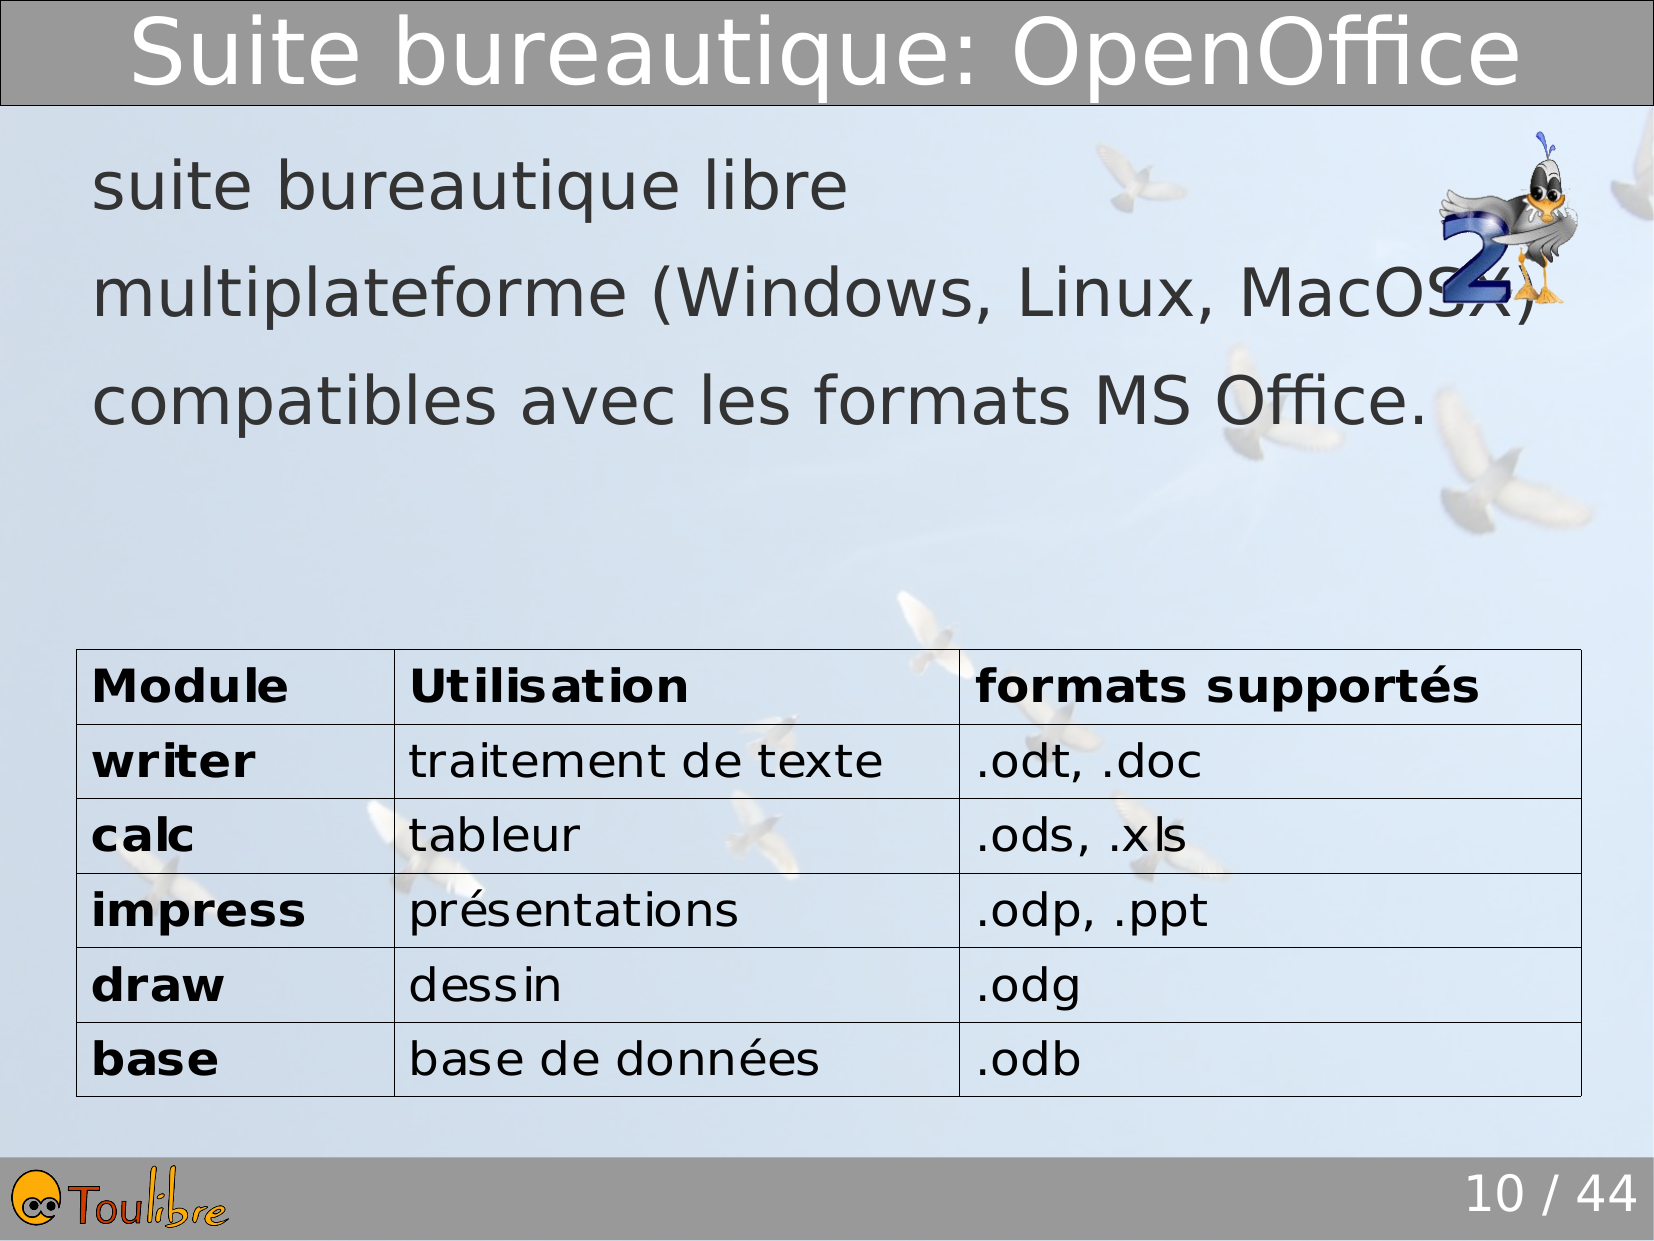

# Suite bureautique: OpenOffice
suite bureautique libre
multiplateforme (Windows, Linux, MacOSX)
compatibles avec les formats MS Office.